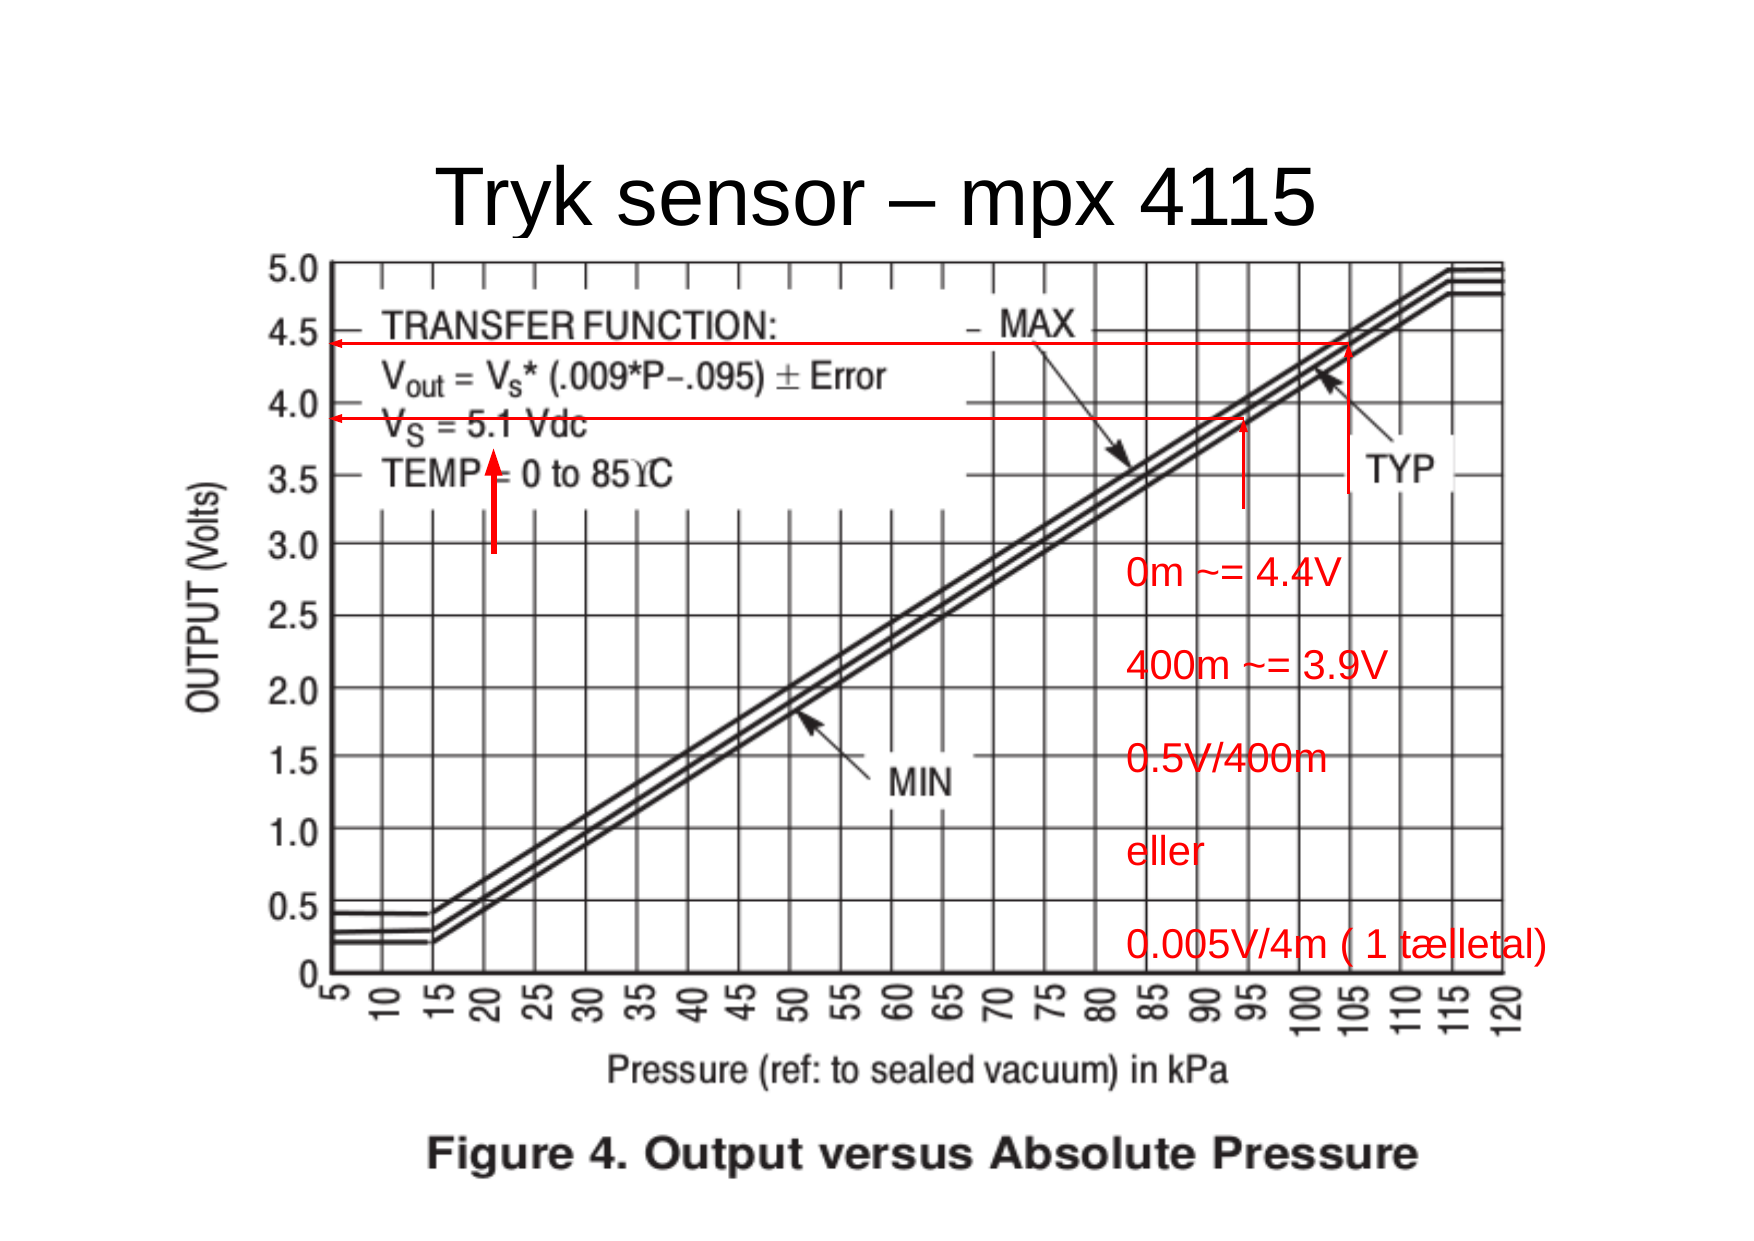

# Tryk sensor – mpx 4115
0m ~= 4.4V
400m ~= 3.9V
0.5V/400m
eller
0.005V/4m ( 1 tælletal)
26